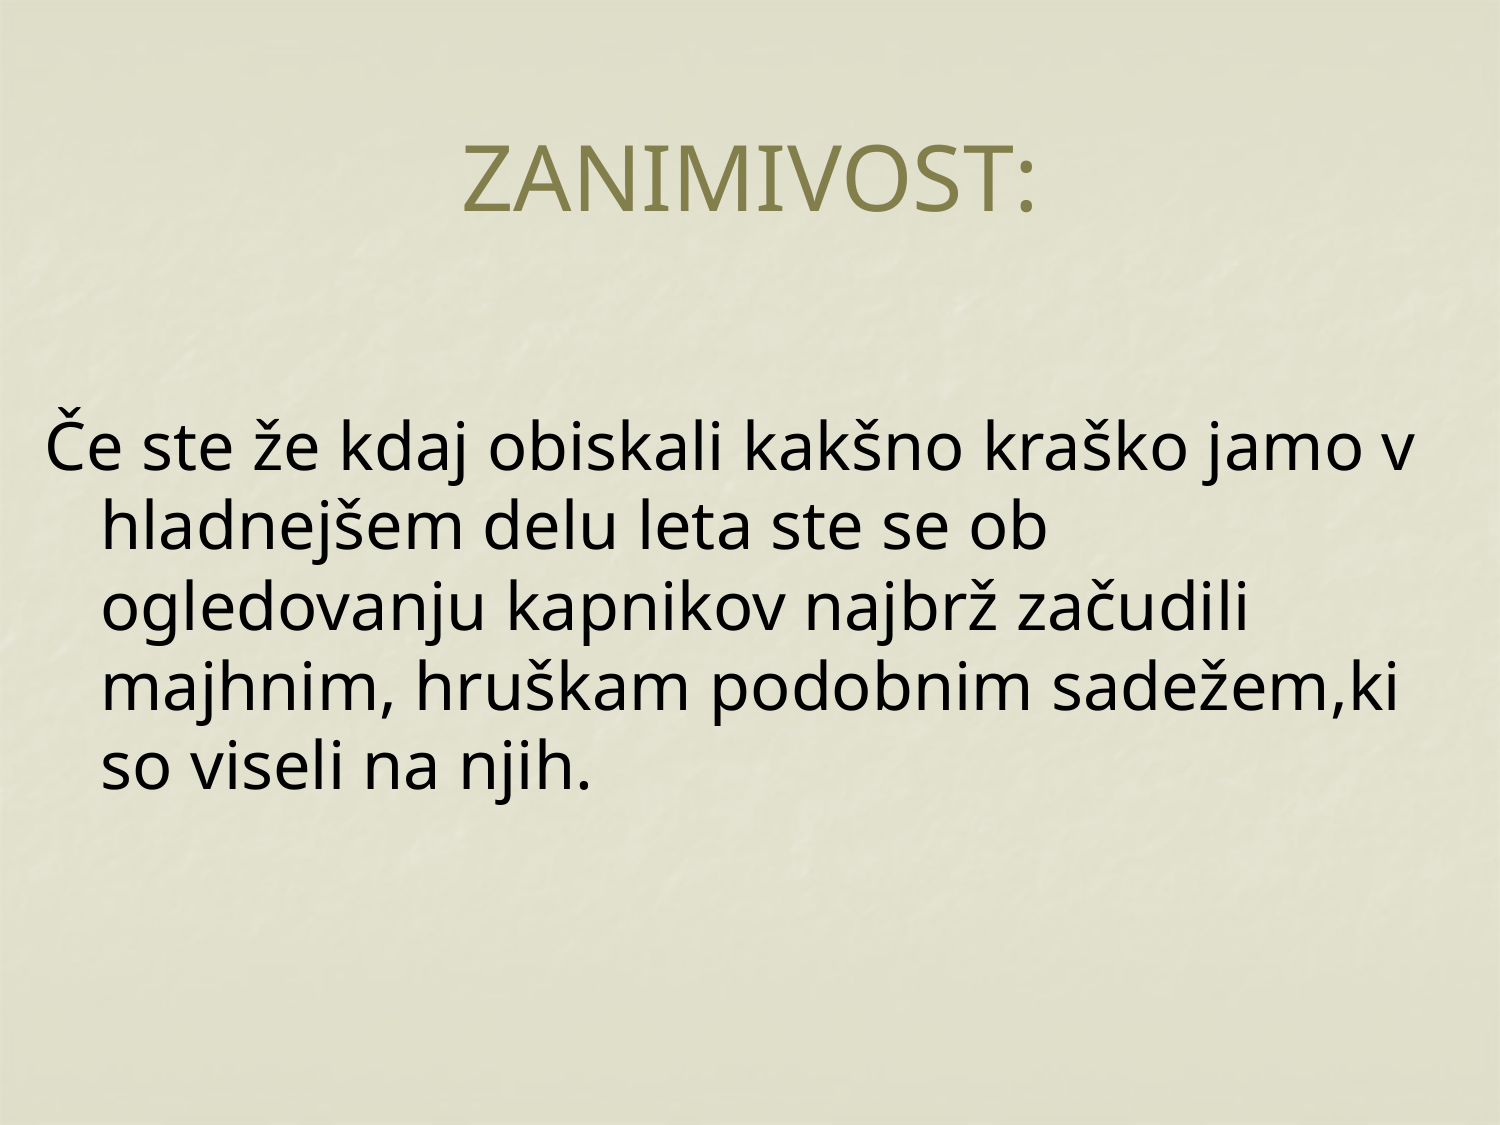

# ZANIMIVOST:
Če ste že kdaj obiskali kakšno kraško jamo v hladnejšem delu leta ste se ob ogledovanju kapnikov najbrž začudili majhnim, hruškam podobnim sadežem,ki so viseli na njih.